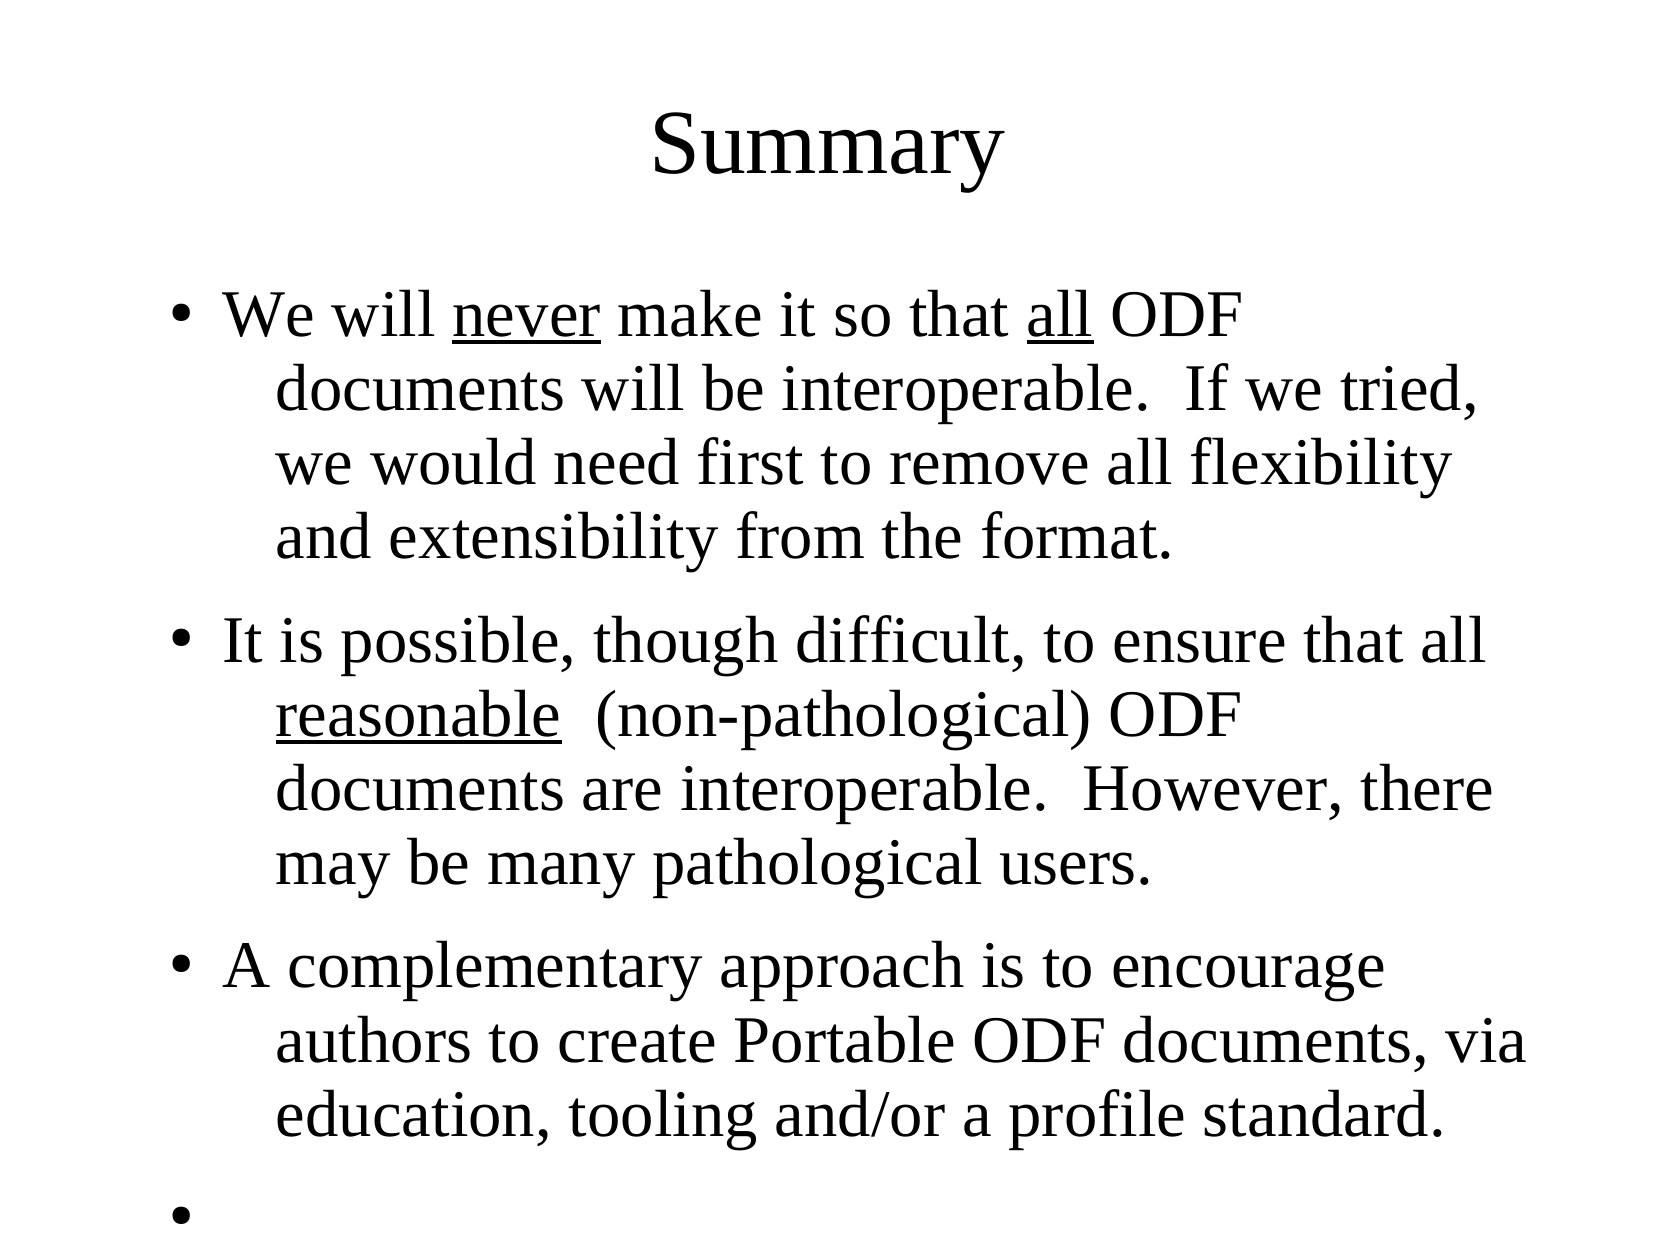

# Summary
We will never make it so that all ODF documents will be interoperable. If we tried, we would need first to remove all flexibility and extensibility from the format.
It is possible, though difficult, to ensure that all reasonable (non-pathological) ODF documents are interoperable. However, there may be many pathological users.
A complementary approach is to encourage authors to create Portable ODF documents, via education, tooling and/or a profile standard.